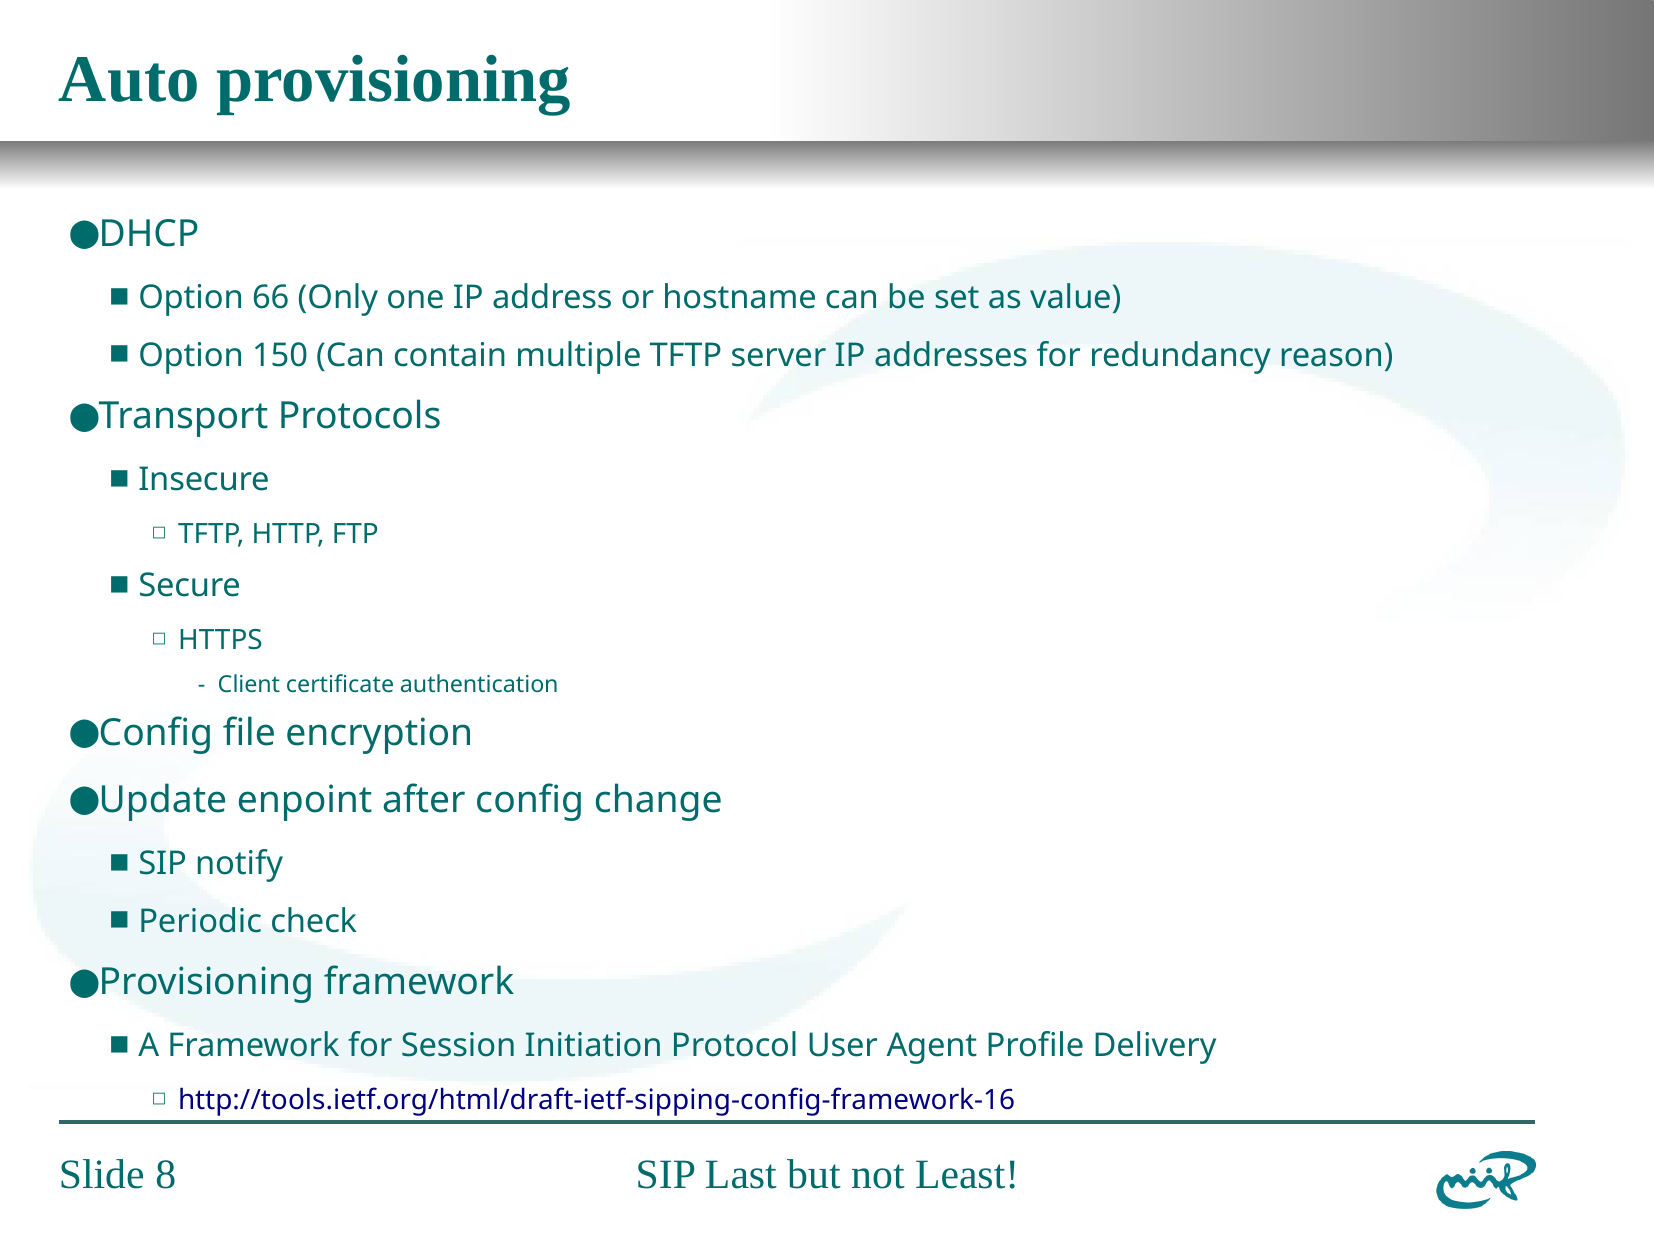

# Auto provisioning
DHCP
Option 66 (Only one IP address or hostname can be set as value)
Option 150 (Can contain multiple TFTP server IP addresses for redundancy reason)
Transport Protocols
Insecure
TFTP, HTTP, FTP
Secure
HTTPS
Client certificate authentication
Config file encryption
Update enpoint after config change
SIP notify
Periodic check
Provisioning framework
A Framework for Session Initiation Protocol User Agent Profile Delivery
http://tools.ietf.org/html/draft-ietf-sipping-config-framework-16
8
SIP Last but not Least!